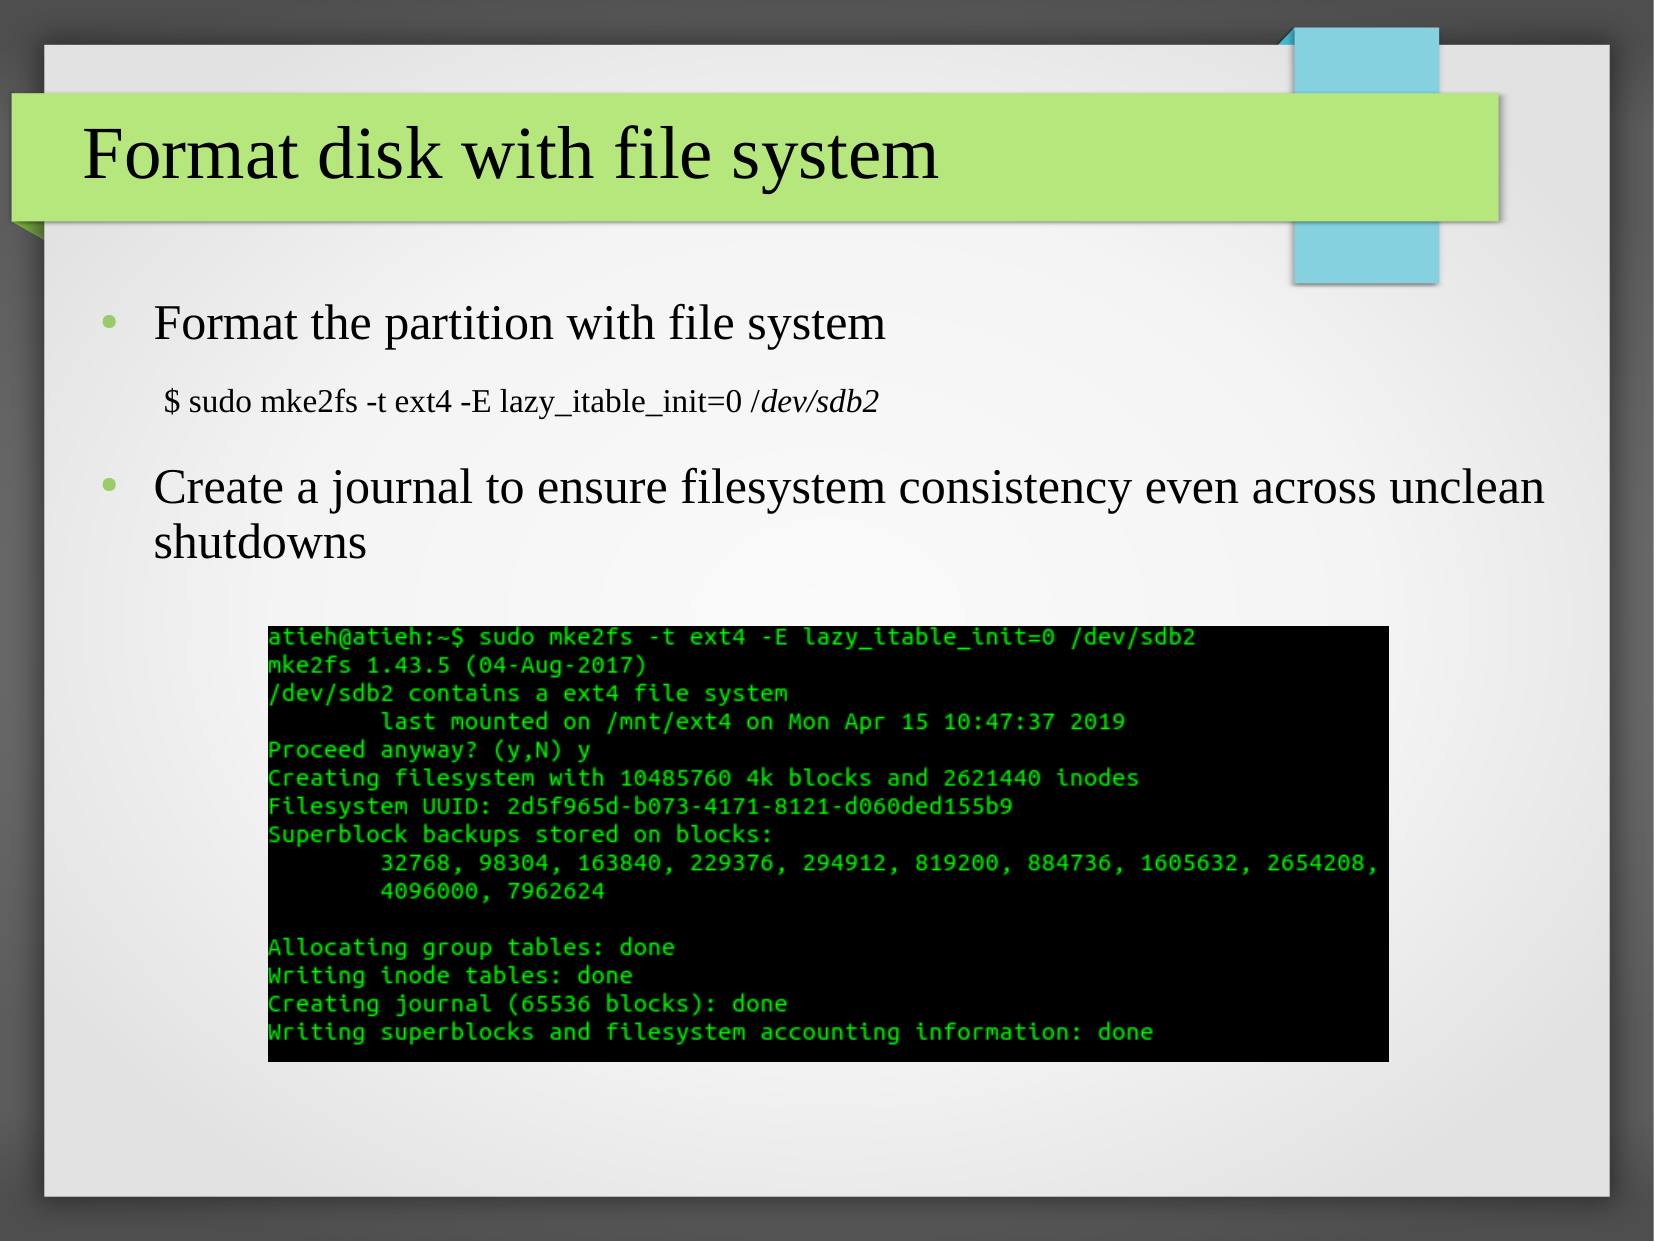

# Format disk with file system
Format the partition with file system
Create a journal to ensure filesystem consistency even across unclean shutdowns
$ sudo mke2fs -t ext4 -E lazy_itable_init=0 /dev/sdb2